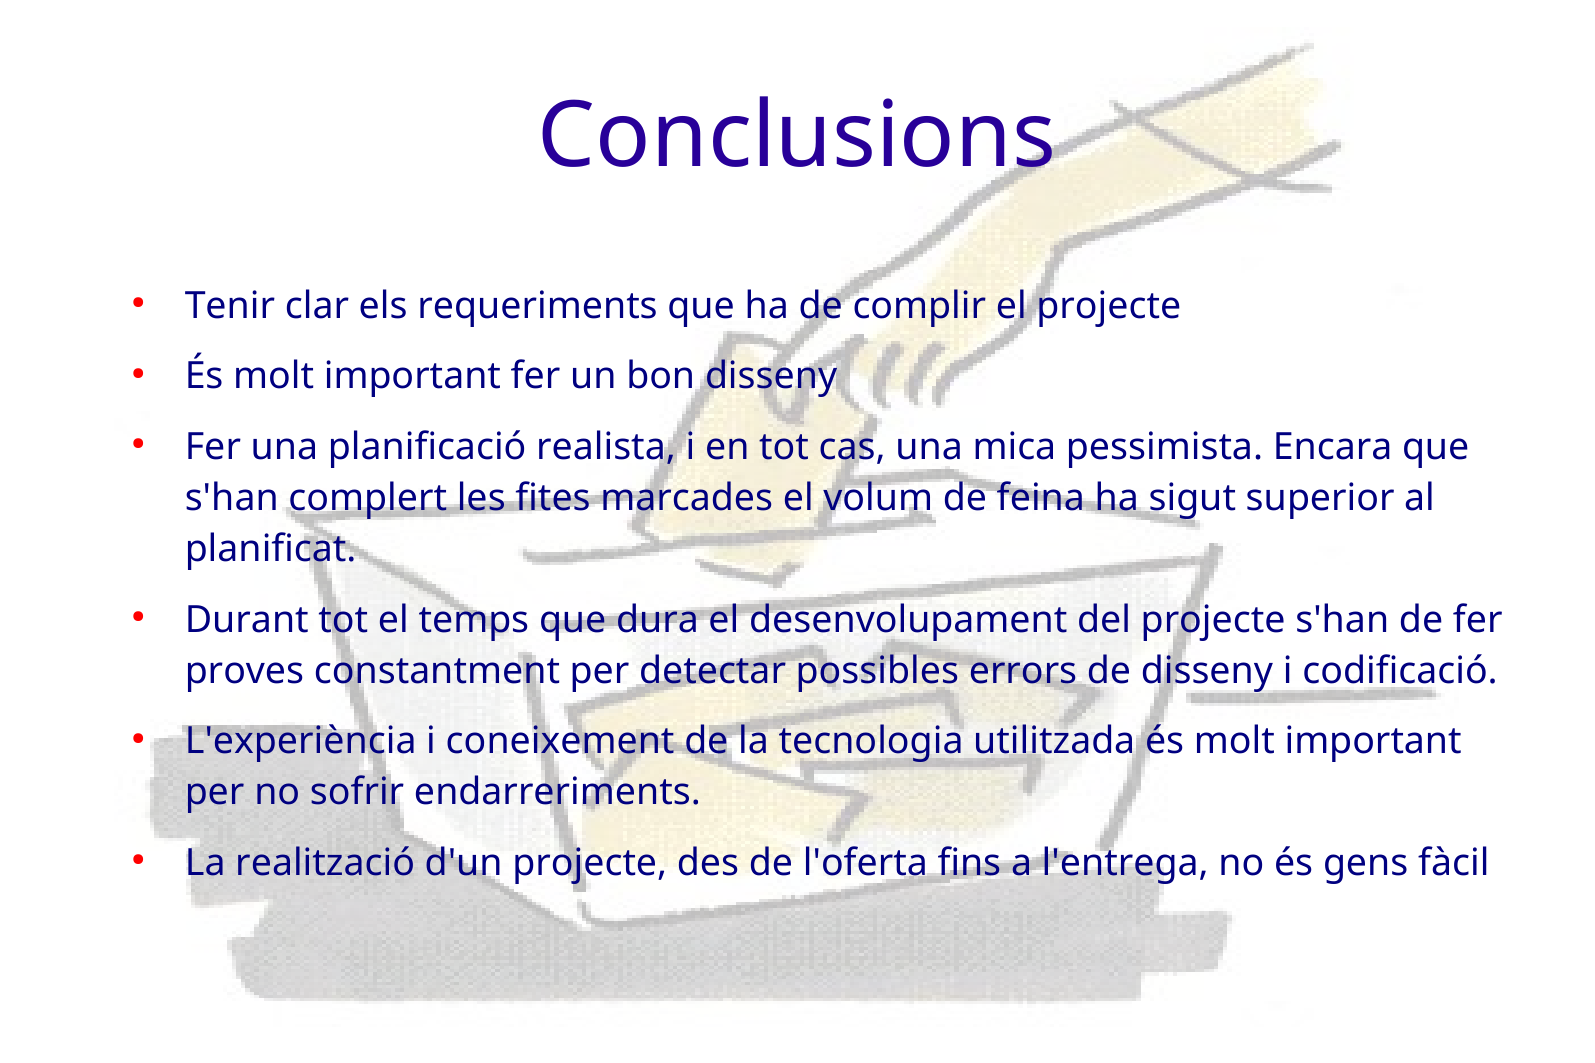

# Conclusions
Tenir clar els requeriments que ha de complir el projecte
És molt important fer un bon disseny
Fer una planificació realista, i en tot cas, una mica pessimista. Encara que s'han complert les fites marcades el volum de feina ha sigut superior al planificat.
Durant tot el temps que dura el desenvolupament del projecte s'han de fer proves constantment per detectar possibles errors de disseny i codificació.
L'experiència i coneixement de la tecnologia utilitzada és molt important per no sofrir endarreriments.
La realització d'un projecte, des de l'oferta fins a l'entrega, no és gens fàcil